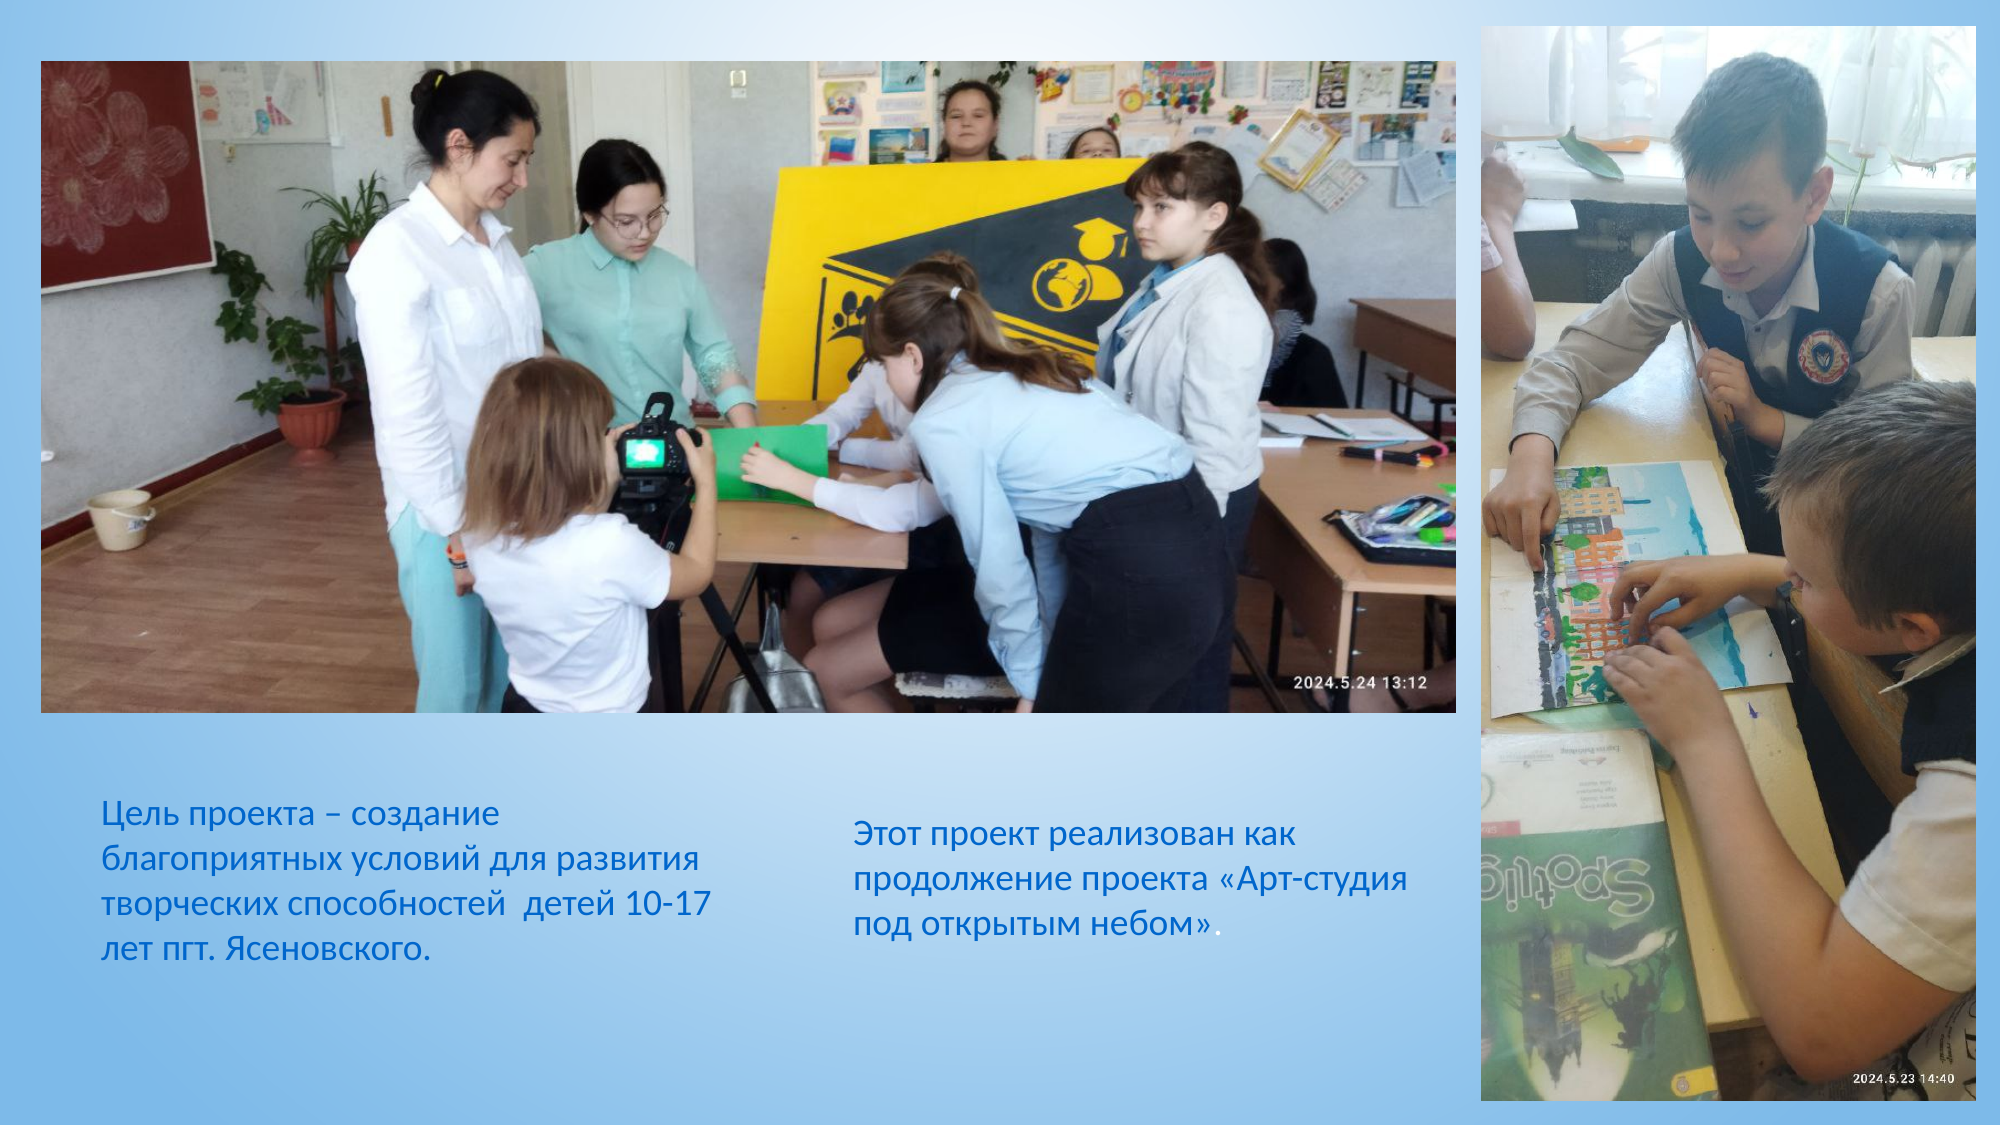

Цель проекта – создание благоприятных условий для развития творческих способностей детей 10-17 лет пгт. Ясеновского.
Этот проект реализован как продолжение проекта «Арт-студия под открытым небом».